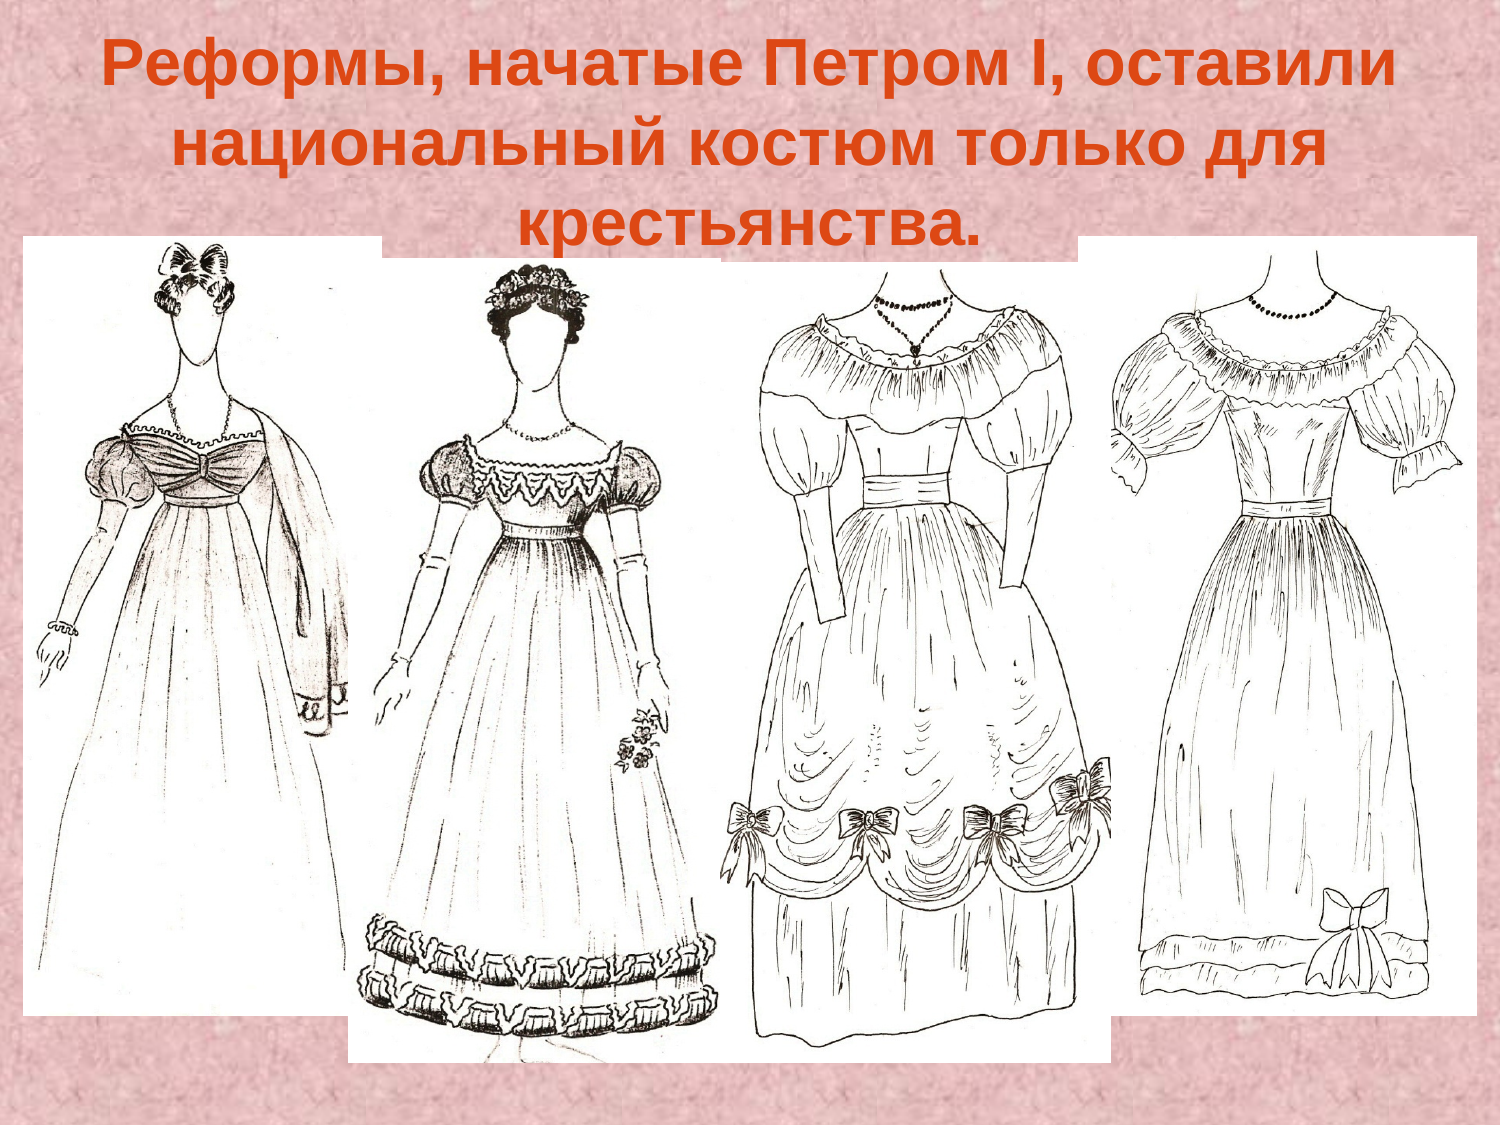

# Реформы, начатые Петром I, оставили национальный костюм только для крестьянства.